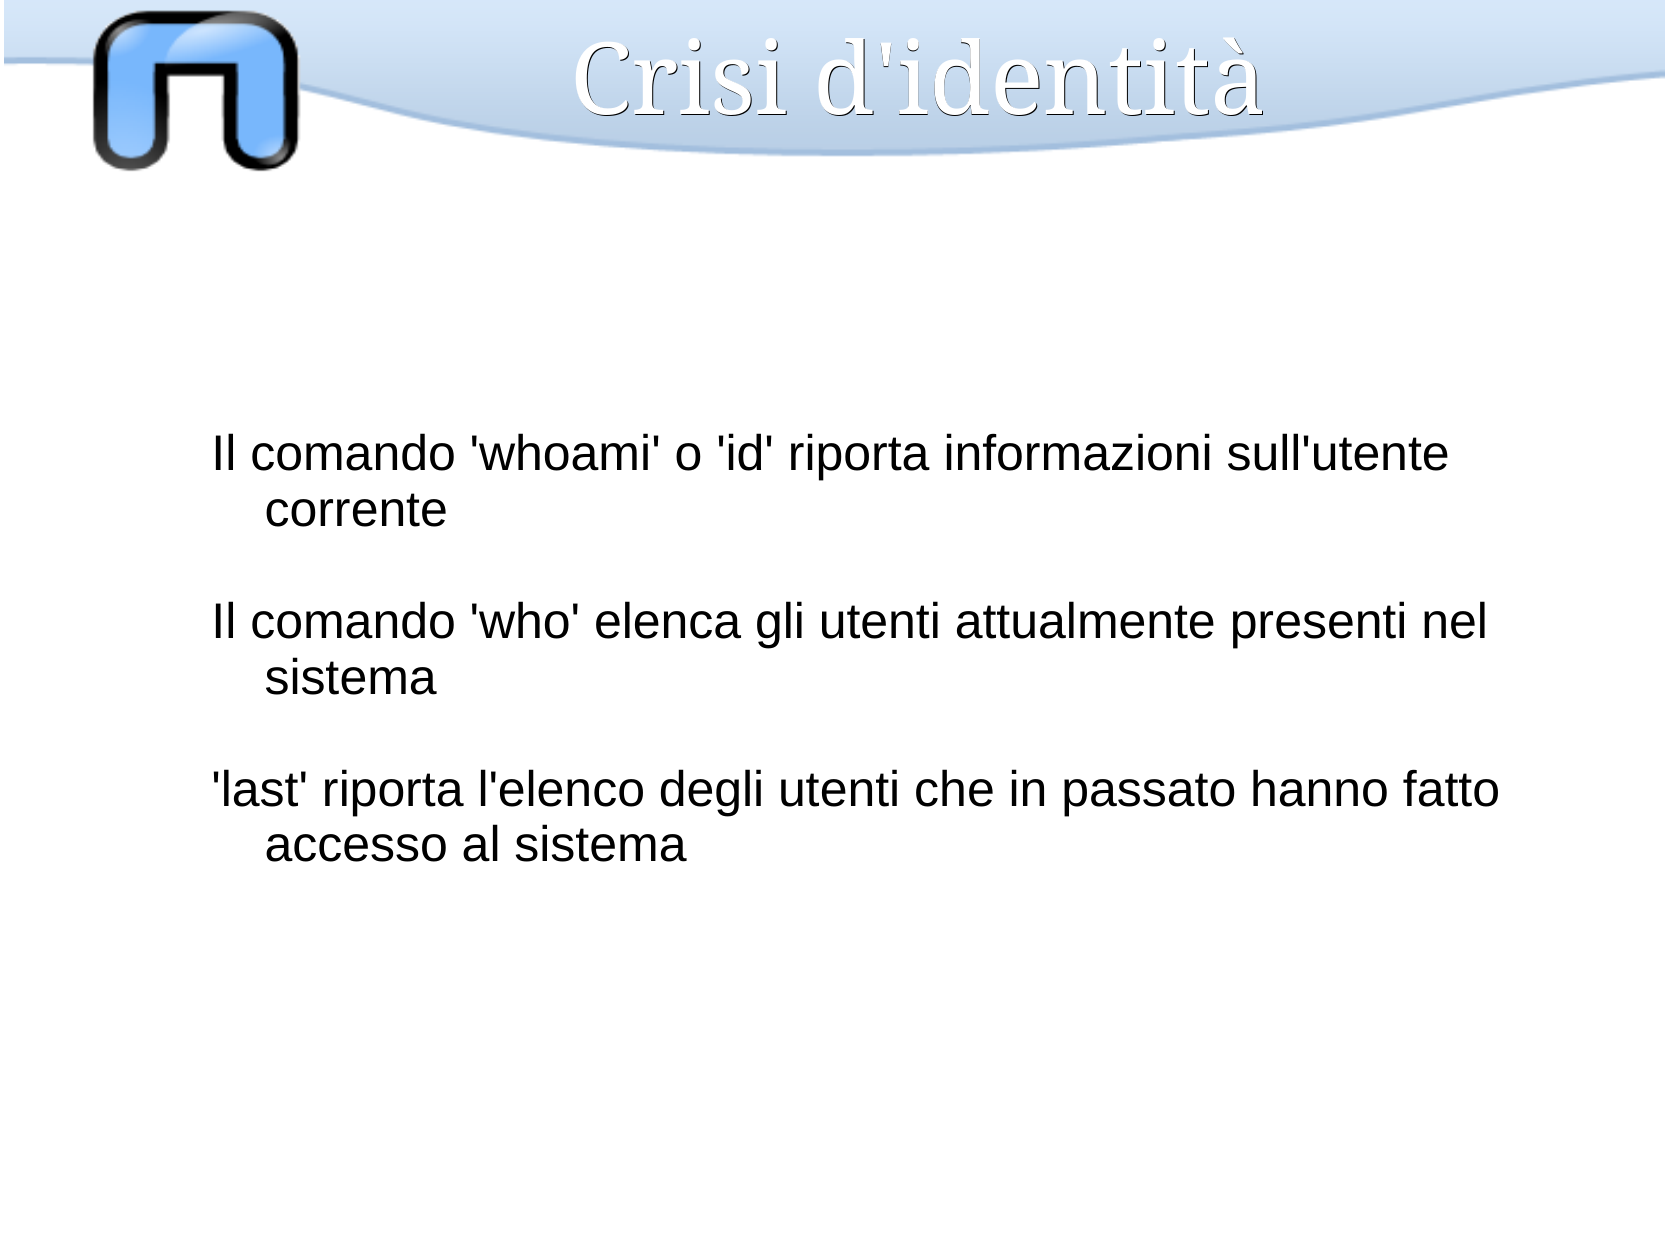

Crisi d'identità
# Il comando 'whoami' o 'id' riporta informazioni sull'utente corrente
Il comando 'who' elenca gli utenti attualmente presenti nel sistema
'last' riporta l'elenco degli utenti che in passato hanno fatto accesso al sistema